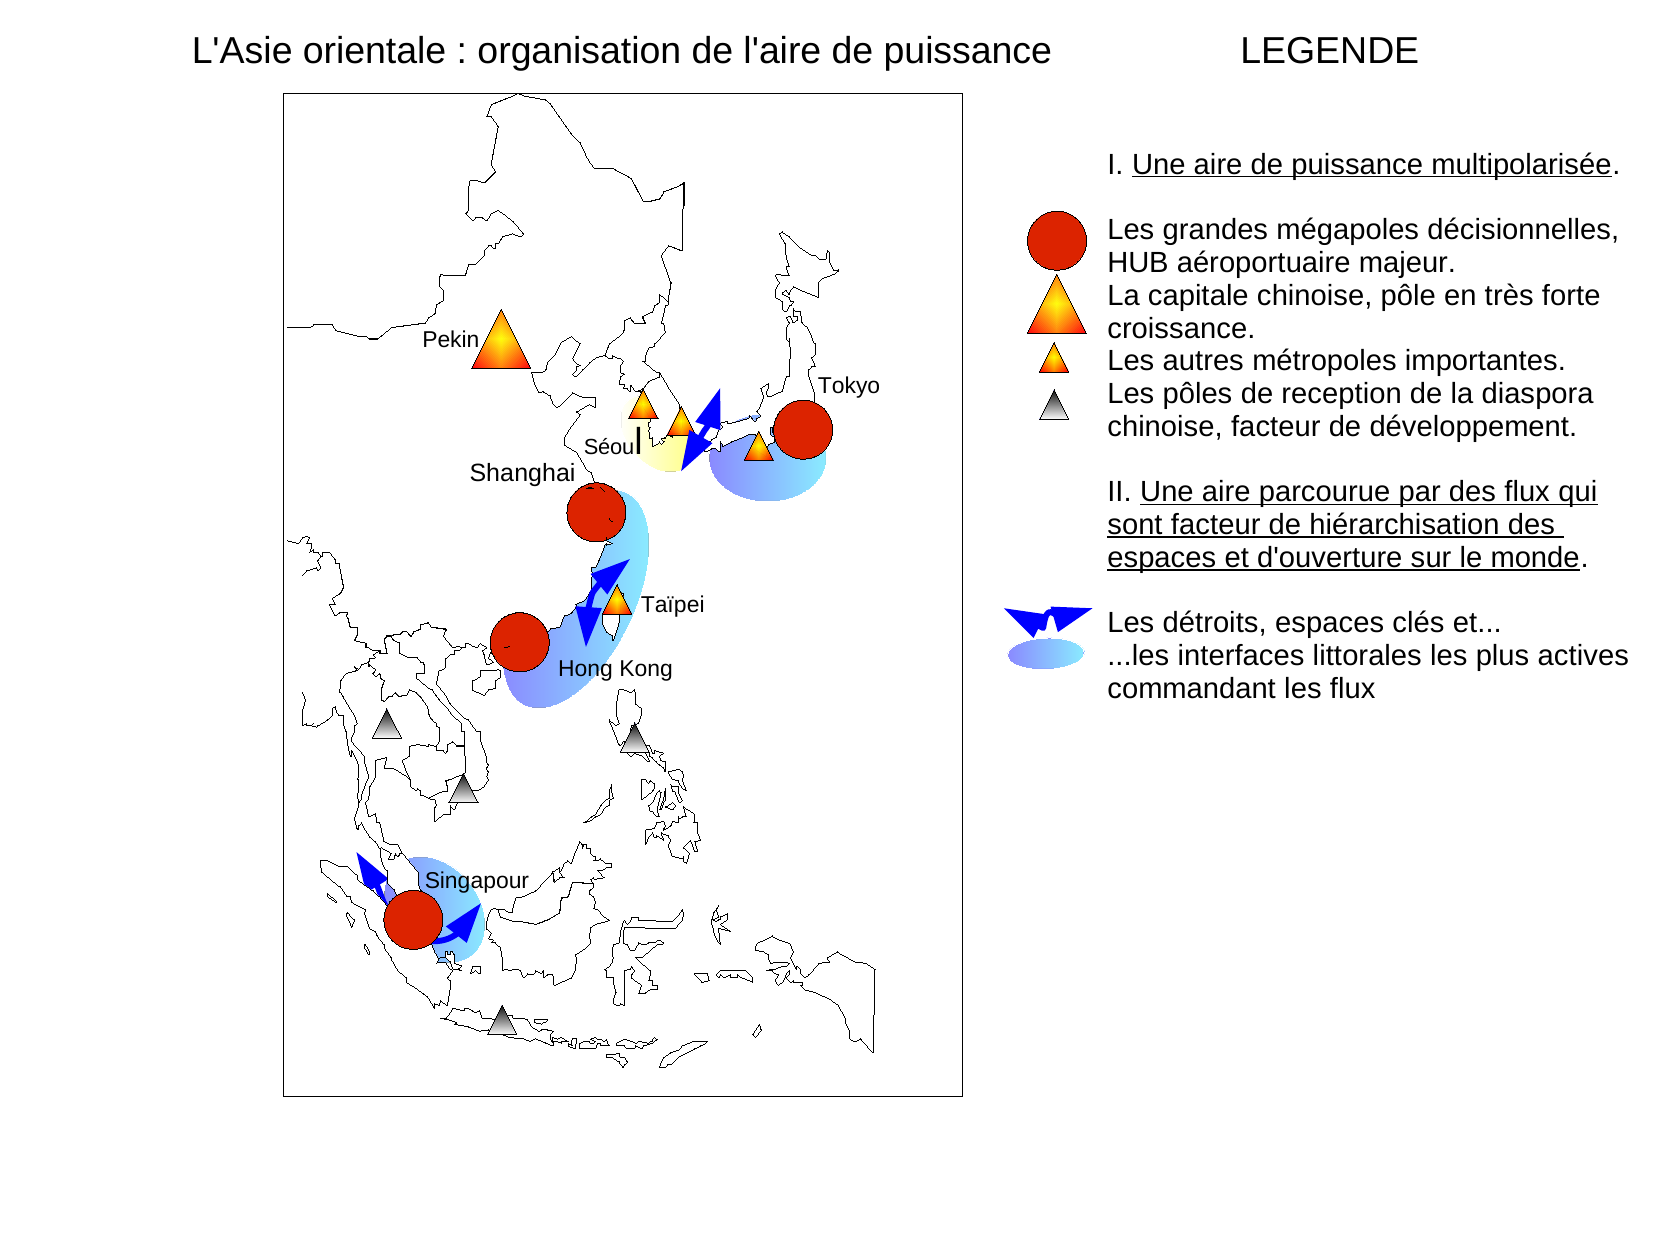

L'Asie orientale : organisation de l'aire de puissance LEGENDE
I. Une aire de puissance multipolarisée.
Les grandes mégapoles décisionnelles,
HUB aéroportuaire majeur.
La capitale chinoise, pôle en très forte
croissance.
Les autres métropoles importantes.
Les pôles de reception de la diaspora
chinoise, facteur de développement.
II. Une aire parcourue par des flux qui
sont facteur de hiérarchisation des
espaces et d'ouverture sur le monde.
Les détroits, espaces clés et...
...les interfaces littorales les plus actives
commandant les flux
Tokyo
Hong Kong
Singapour
Pekin
Séoul
Shanghai
Taïpei